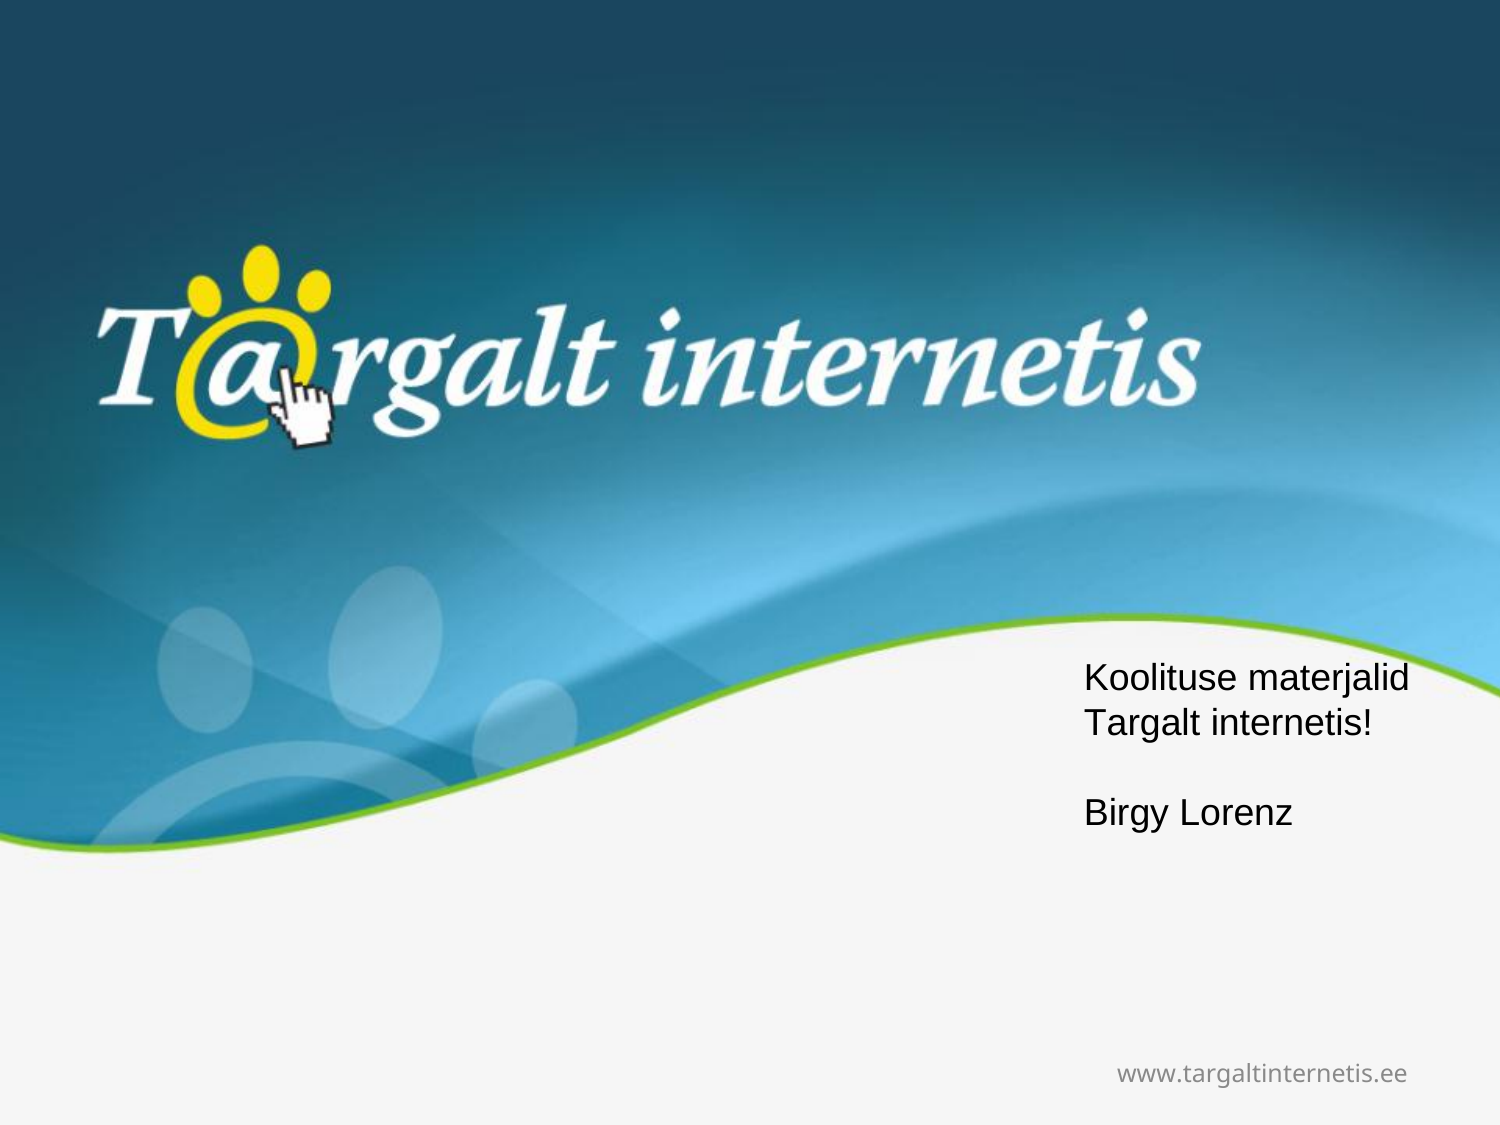

Koolituse materjalid
Targalt internetis!
Birgy Lorenz
www.targaltinternetis.ee